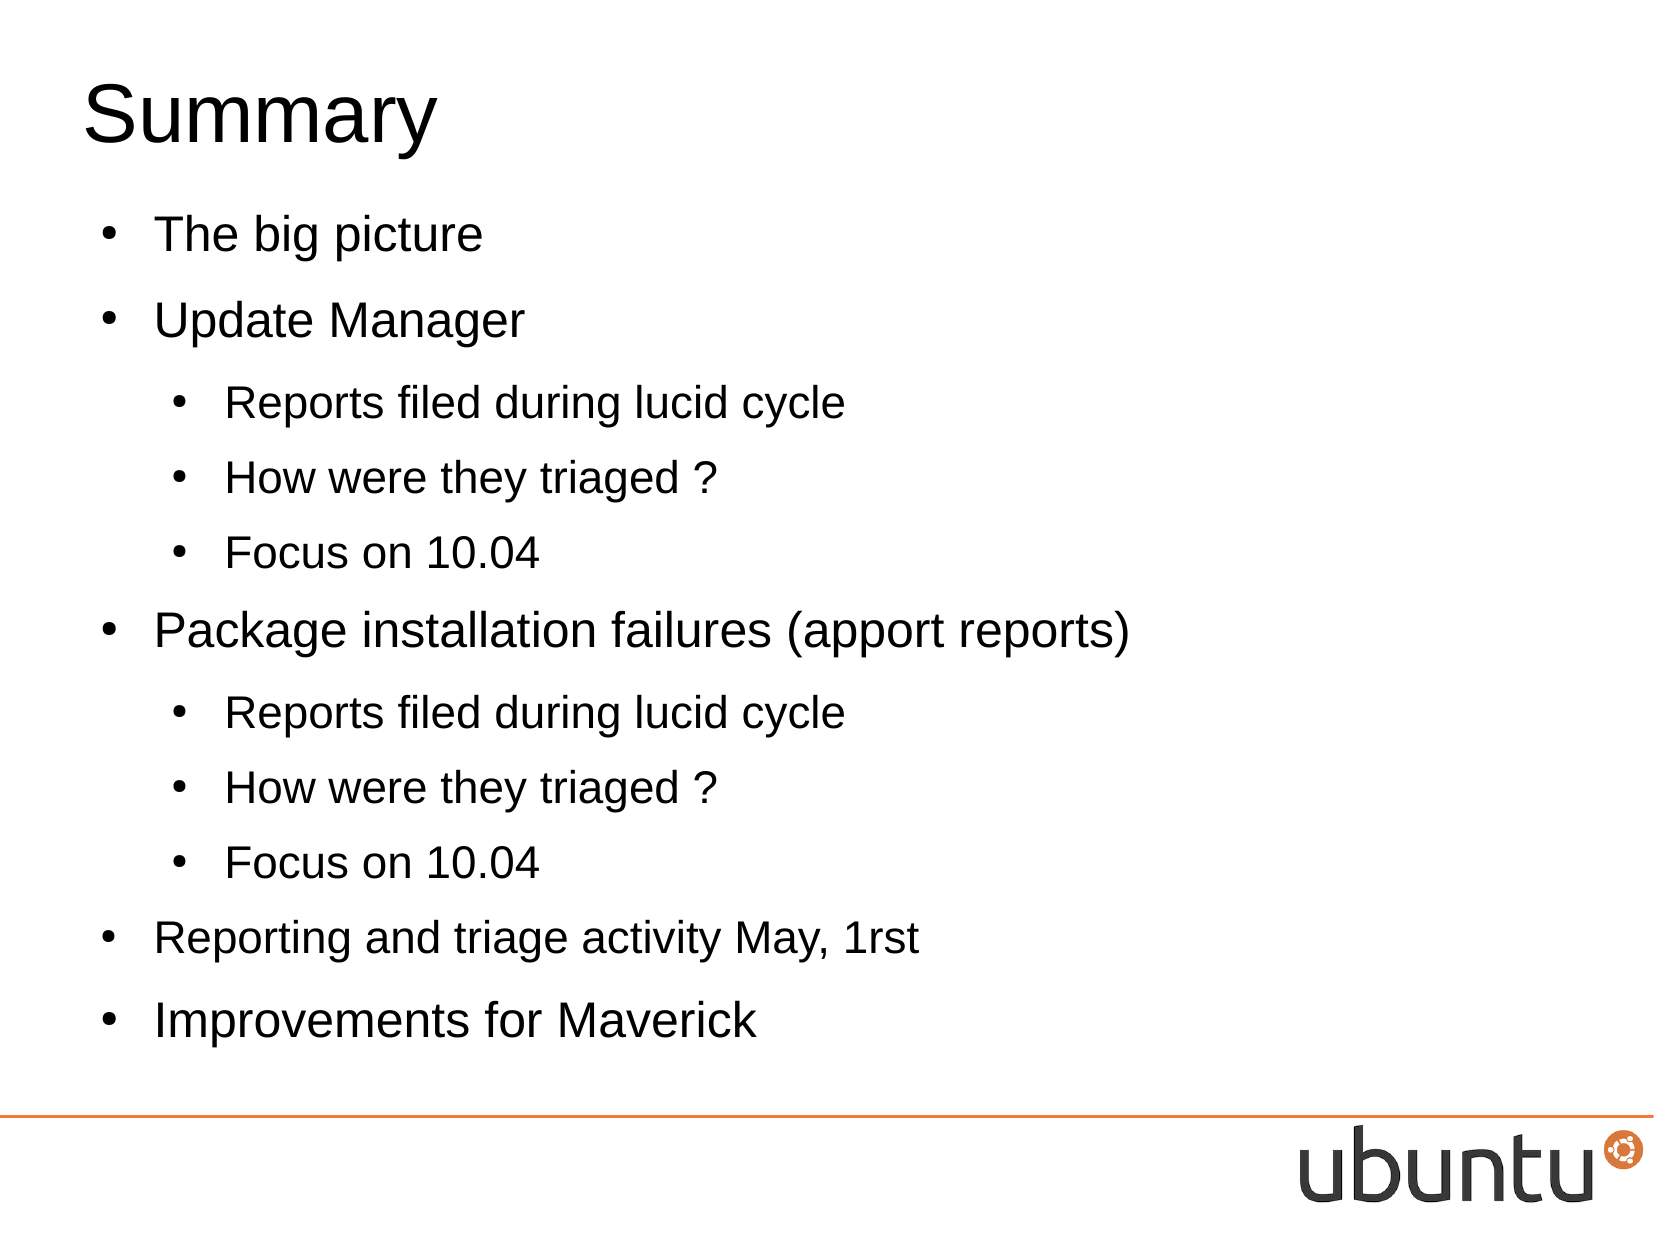

# Summary
The big picture
Update Manager
Reports filed during lucid cycle
How were they triaged ?
Focus on 10.04
Package installation failures (apport reports)
Reports filed during lucid cycle
How were they triaged ?
Focus on 10.04
Reporting and triage activity May, 1rst
Improvements for Maverick